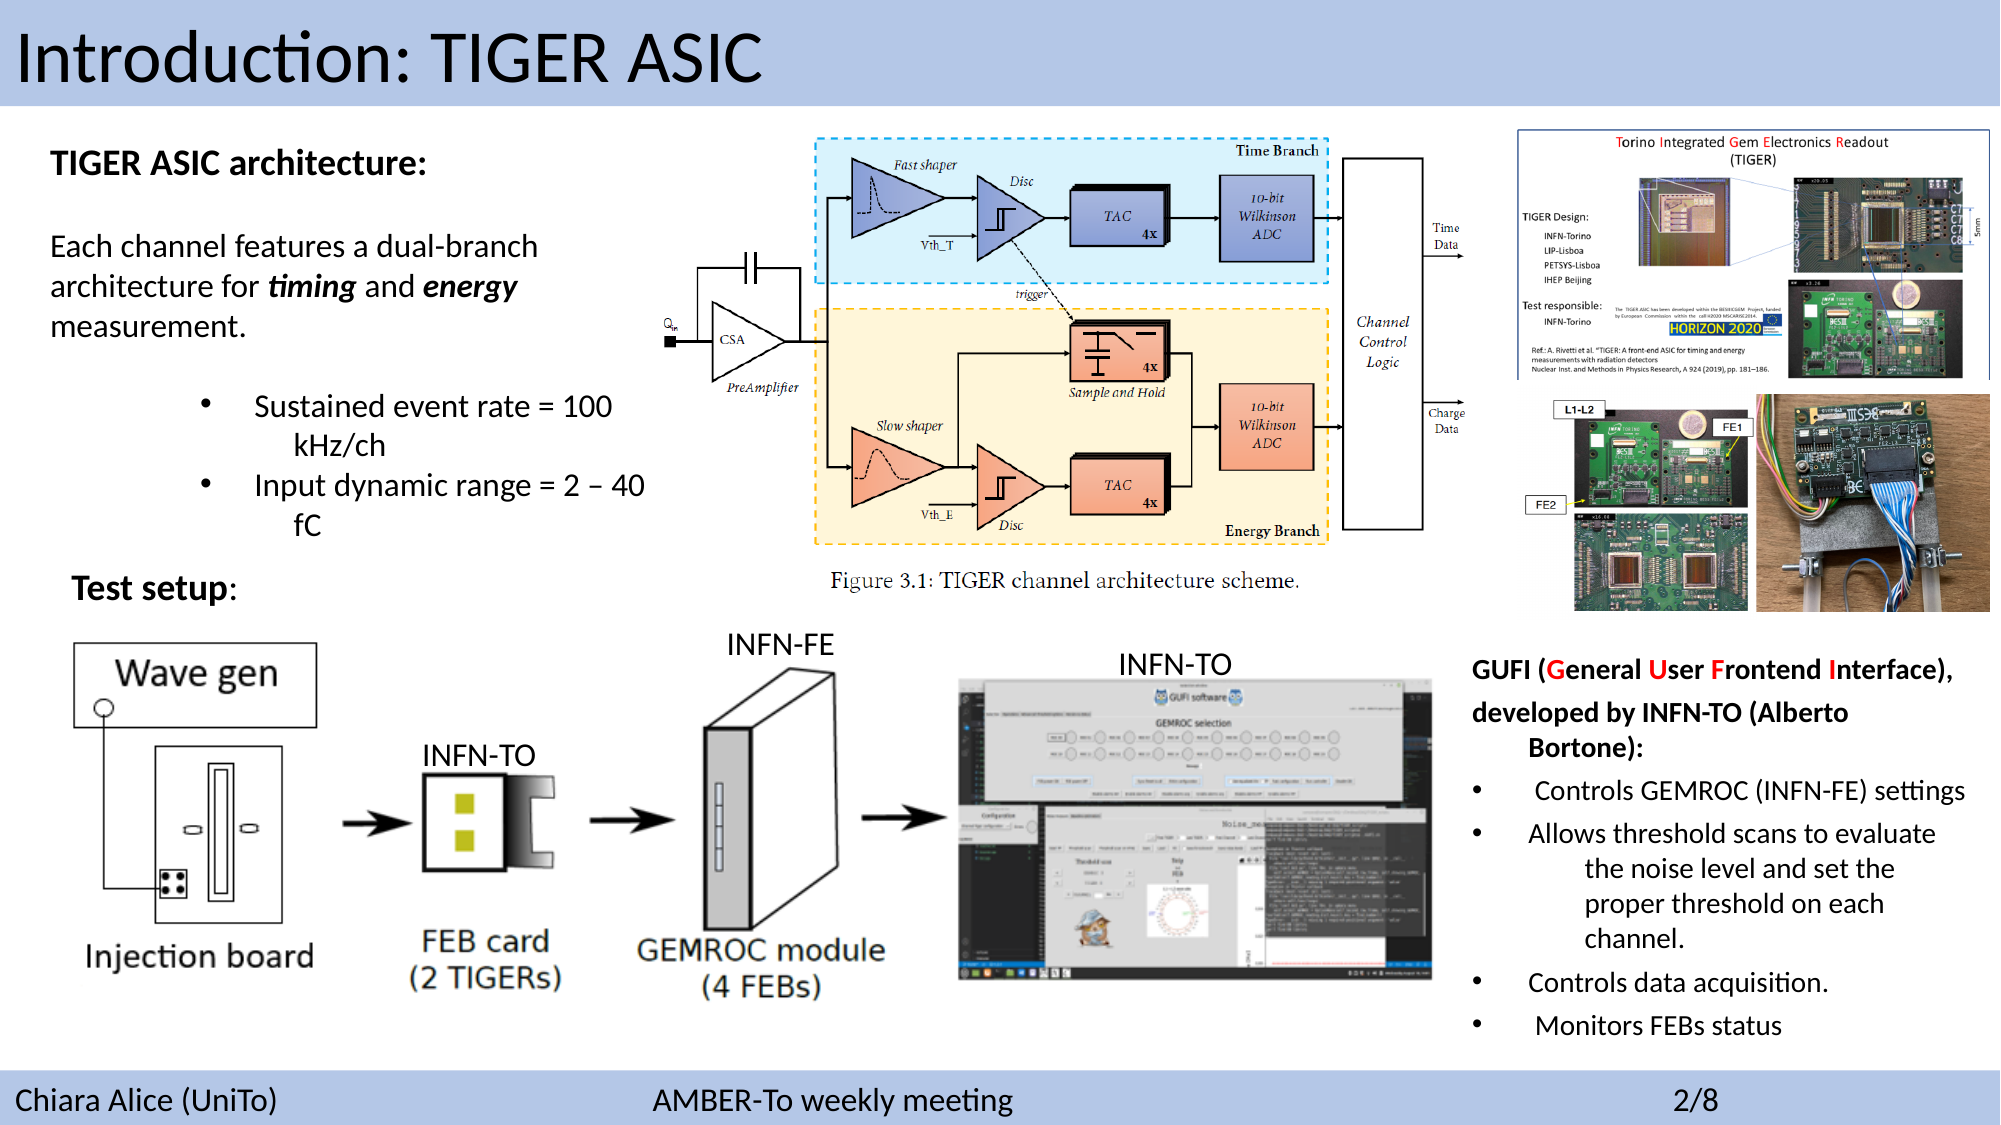

Introduction: TIGER ASIC
TIGER ASIC architecture:
Each channel features a dual-branch architecture for timing and energy measurement.
 Sustained event rate = 100 kHz/ch
 Input dynamic range = 2 – 40 fC
Test setup:
INFN-FE
INFN-TO
GUFI (General User Frontend Interface),
developed by INFN-TO (Alberto Bortone):
 Controls GEMROC (INFN-FE) settings
Allows threshold scans to evaluate the noise level and set the proper threshold on each channel.
Controls data acquisition.
 Monitors FEBs status
INFN-TO
Chiara Alice (UniTo)			 AMBER-To weekly meeting 2/8